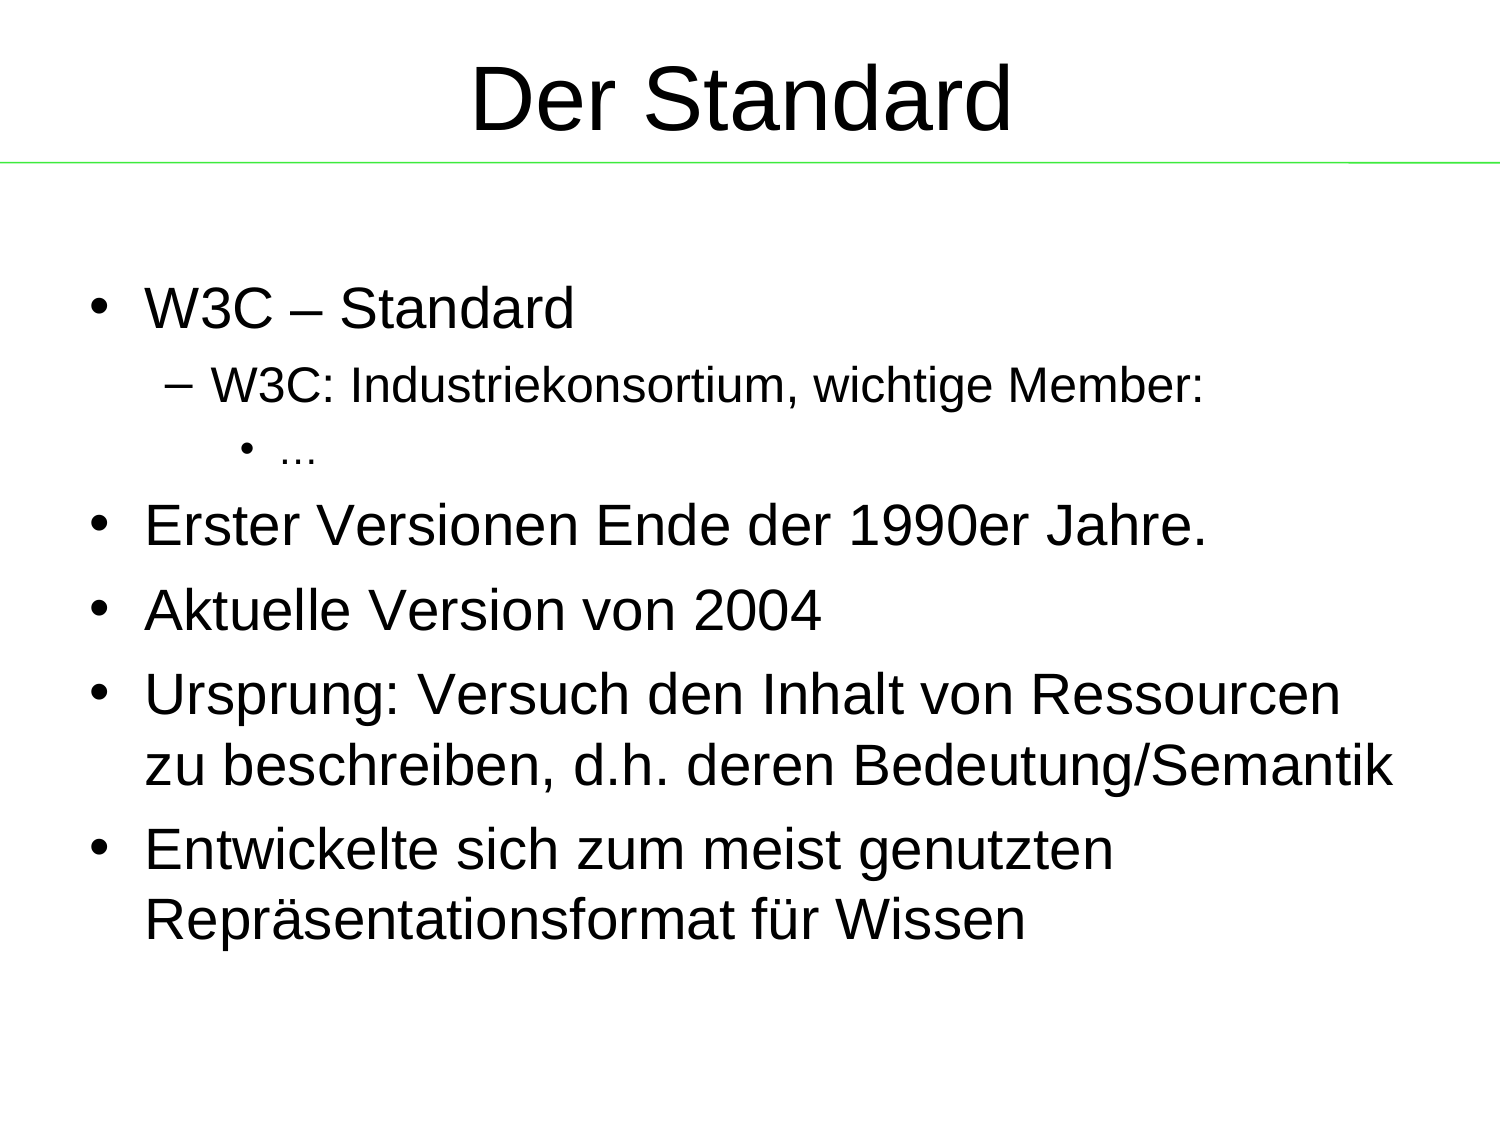

# Der Standard
W3C – Standard
W3C: Industriekonsortium, wichtige Member:
…
Erster Versionen Ende der 1990er Jahre.
Aktuelle Version von 2004
Ursprung: Versuch den Inhalt von Ressourcen zu beschreiben, d.h. deren Bedeutung/Semantik
Entwickelte sich zum meist genutzten Repräsentationsformat für Wissen